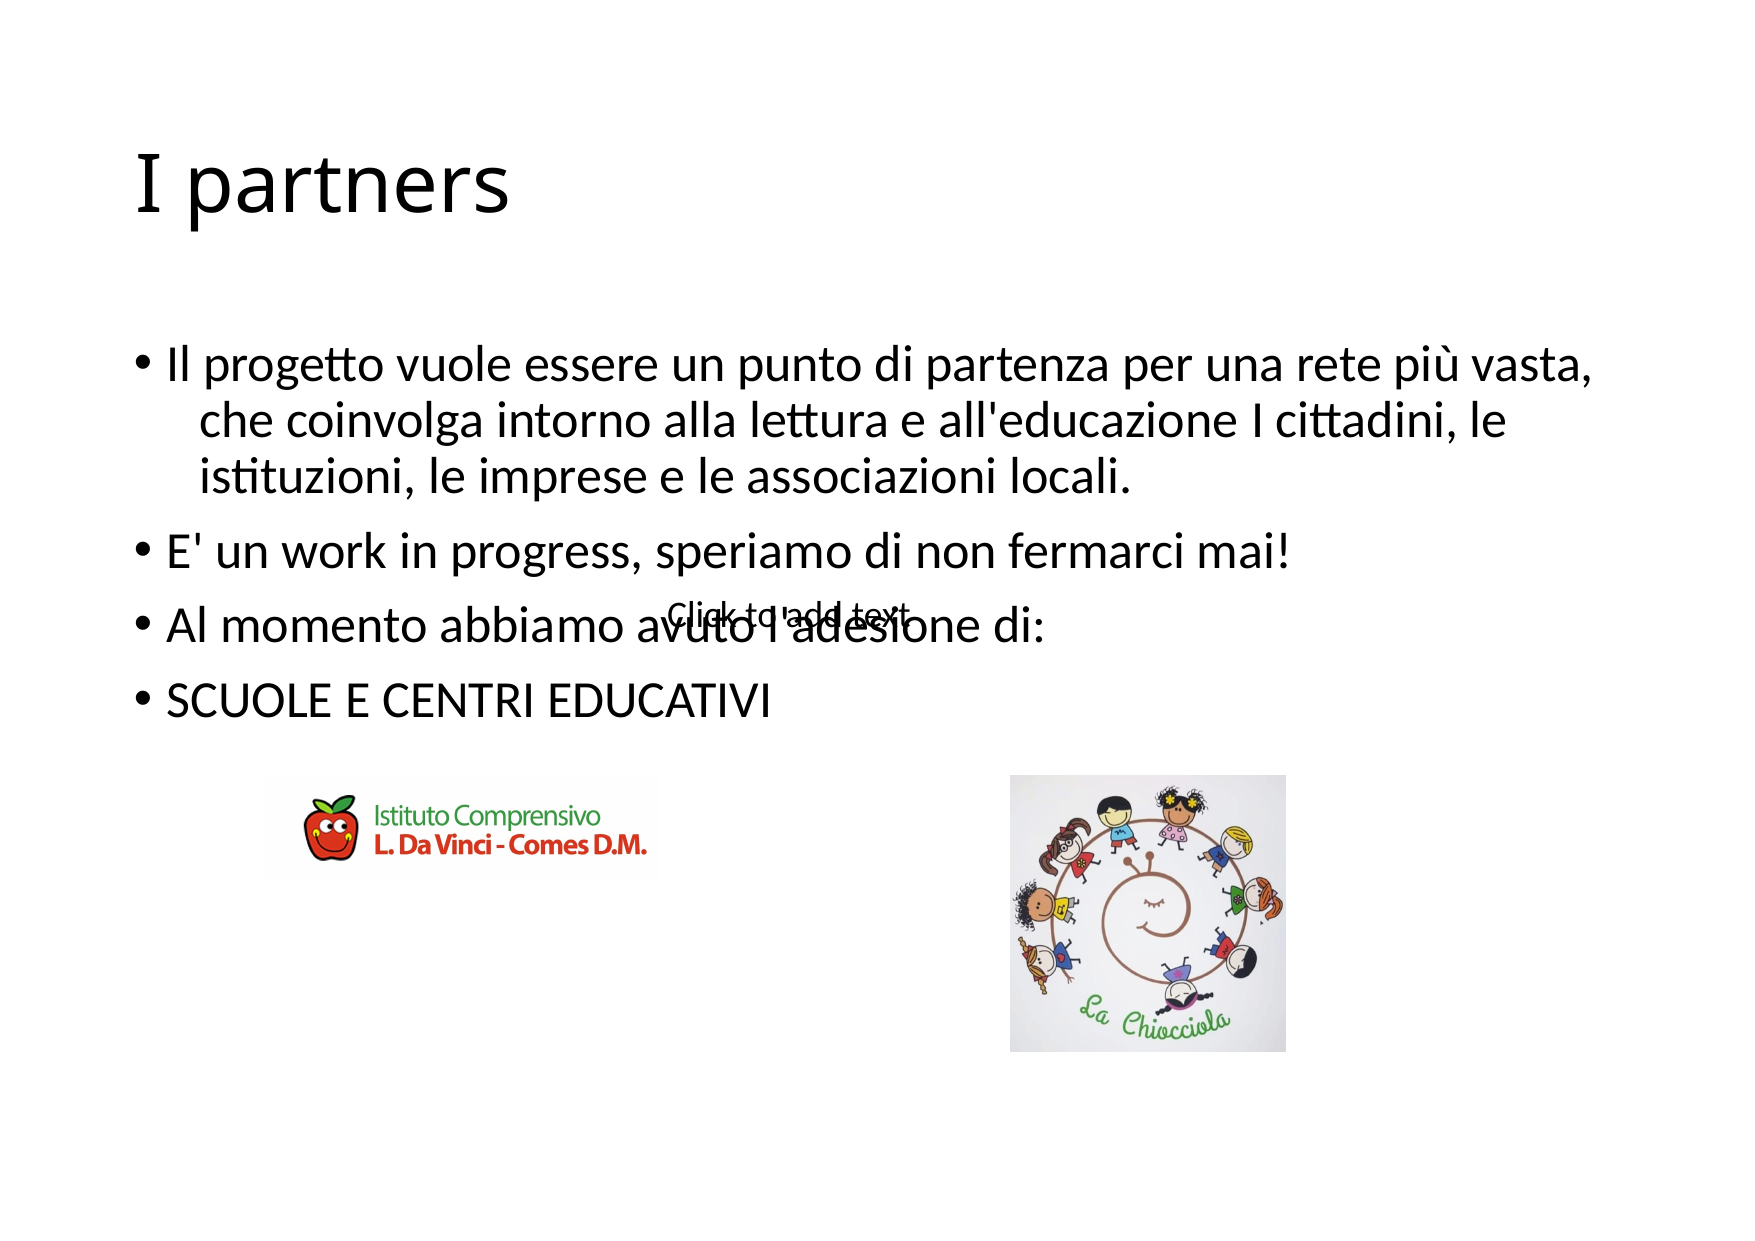

# I partners
Il progetto vuole essere un punto di partenza per una rete più vasta, che coinvolga intorno alla lettura e all'educazione I cittadini, le istituzioni, le imprese e le associazioni locali.
E' un work in progress, speriamo di non fermarci mai!
Al momento abbiamo avuto l'adesione di:
SCUOLE E CENTRI EDUCATIVI
Click to add text